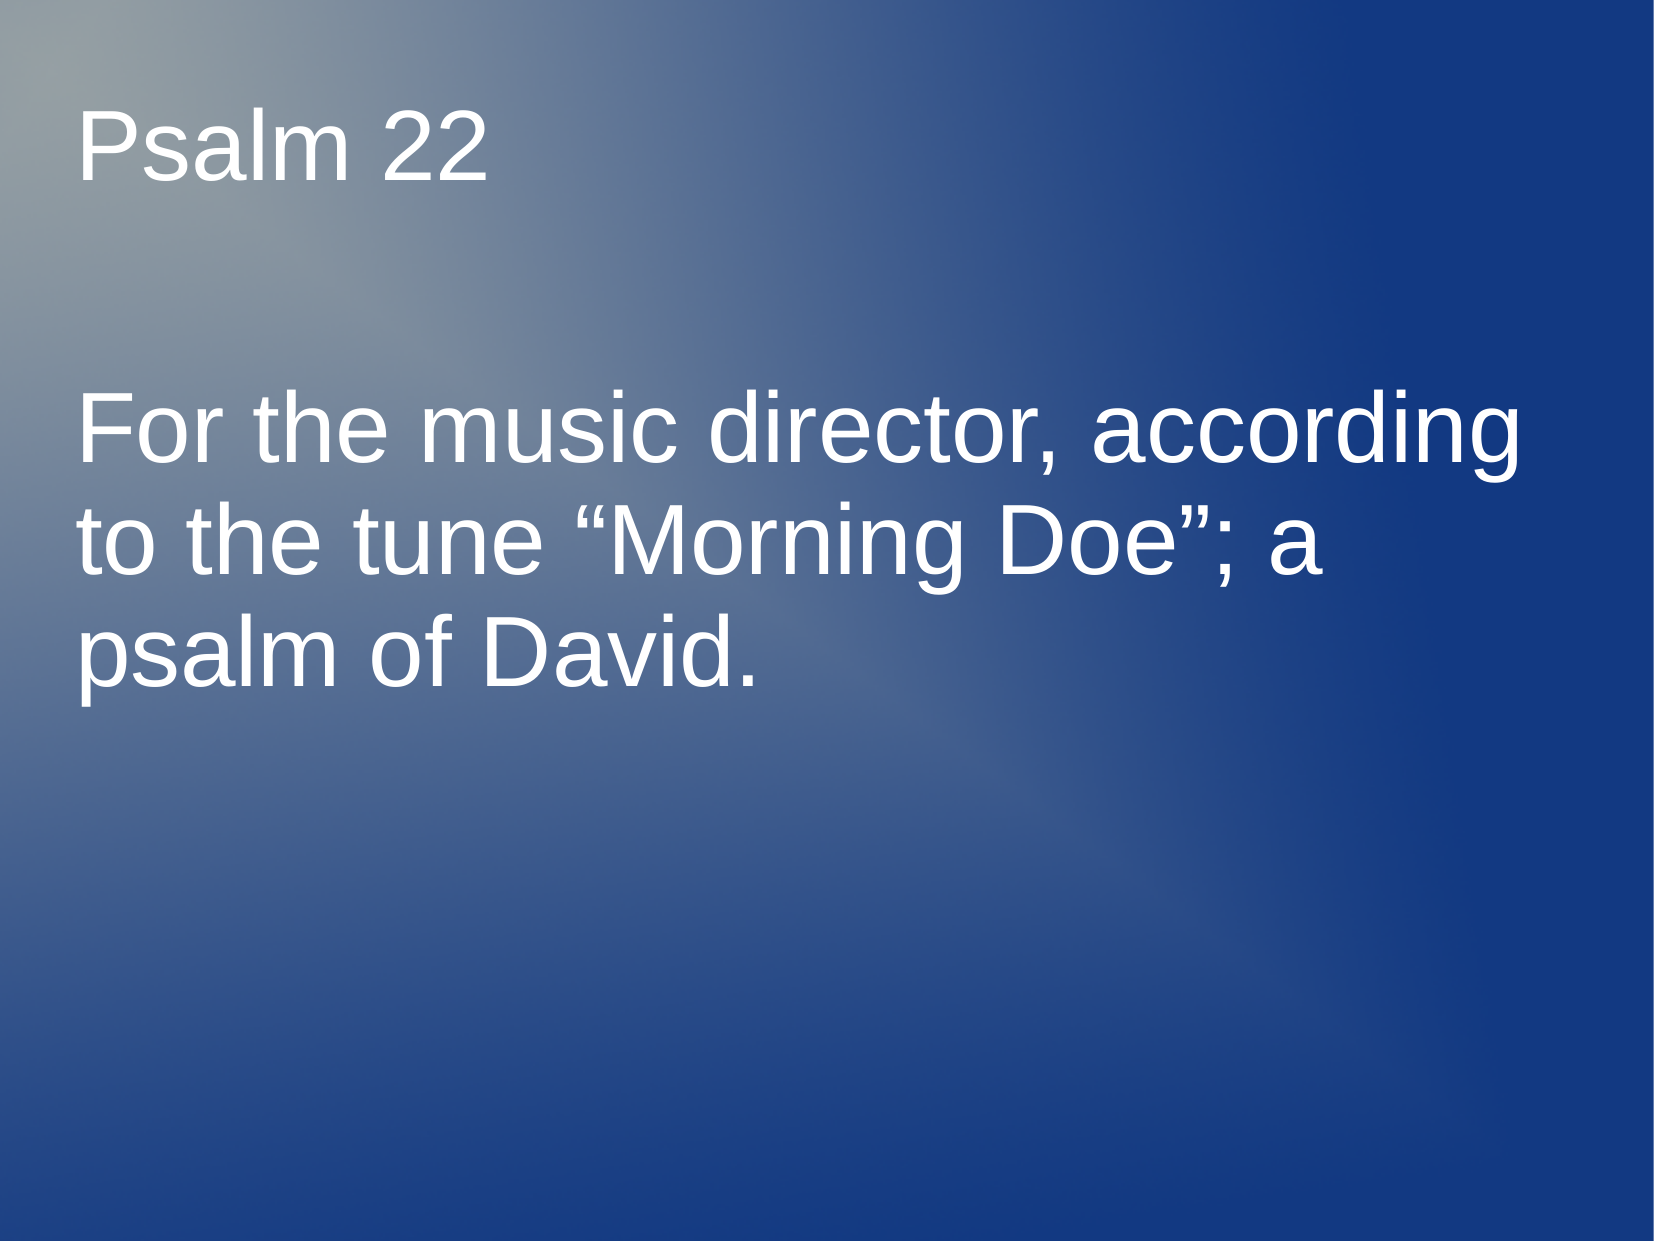

# Psalm 22
For the music director, according to the tune “Morning Doe”; a psalm of David.